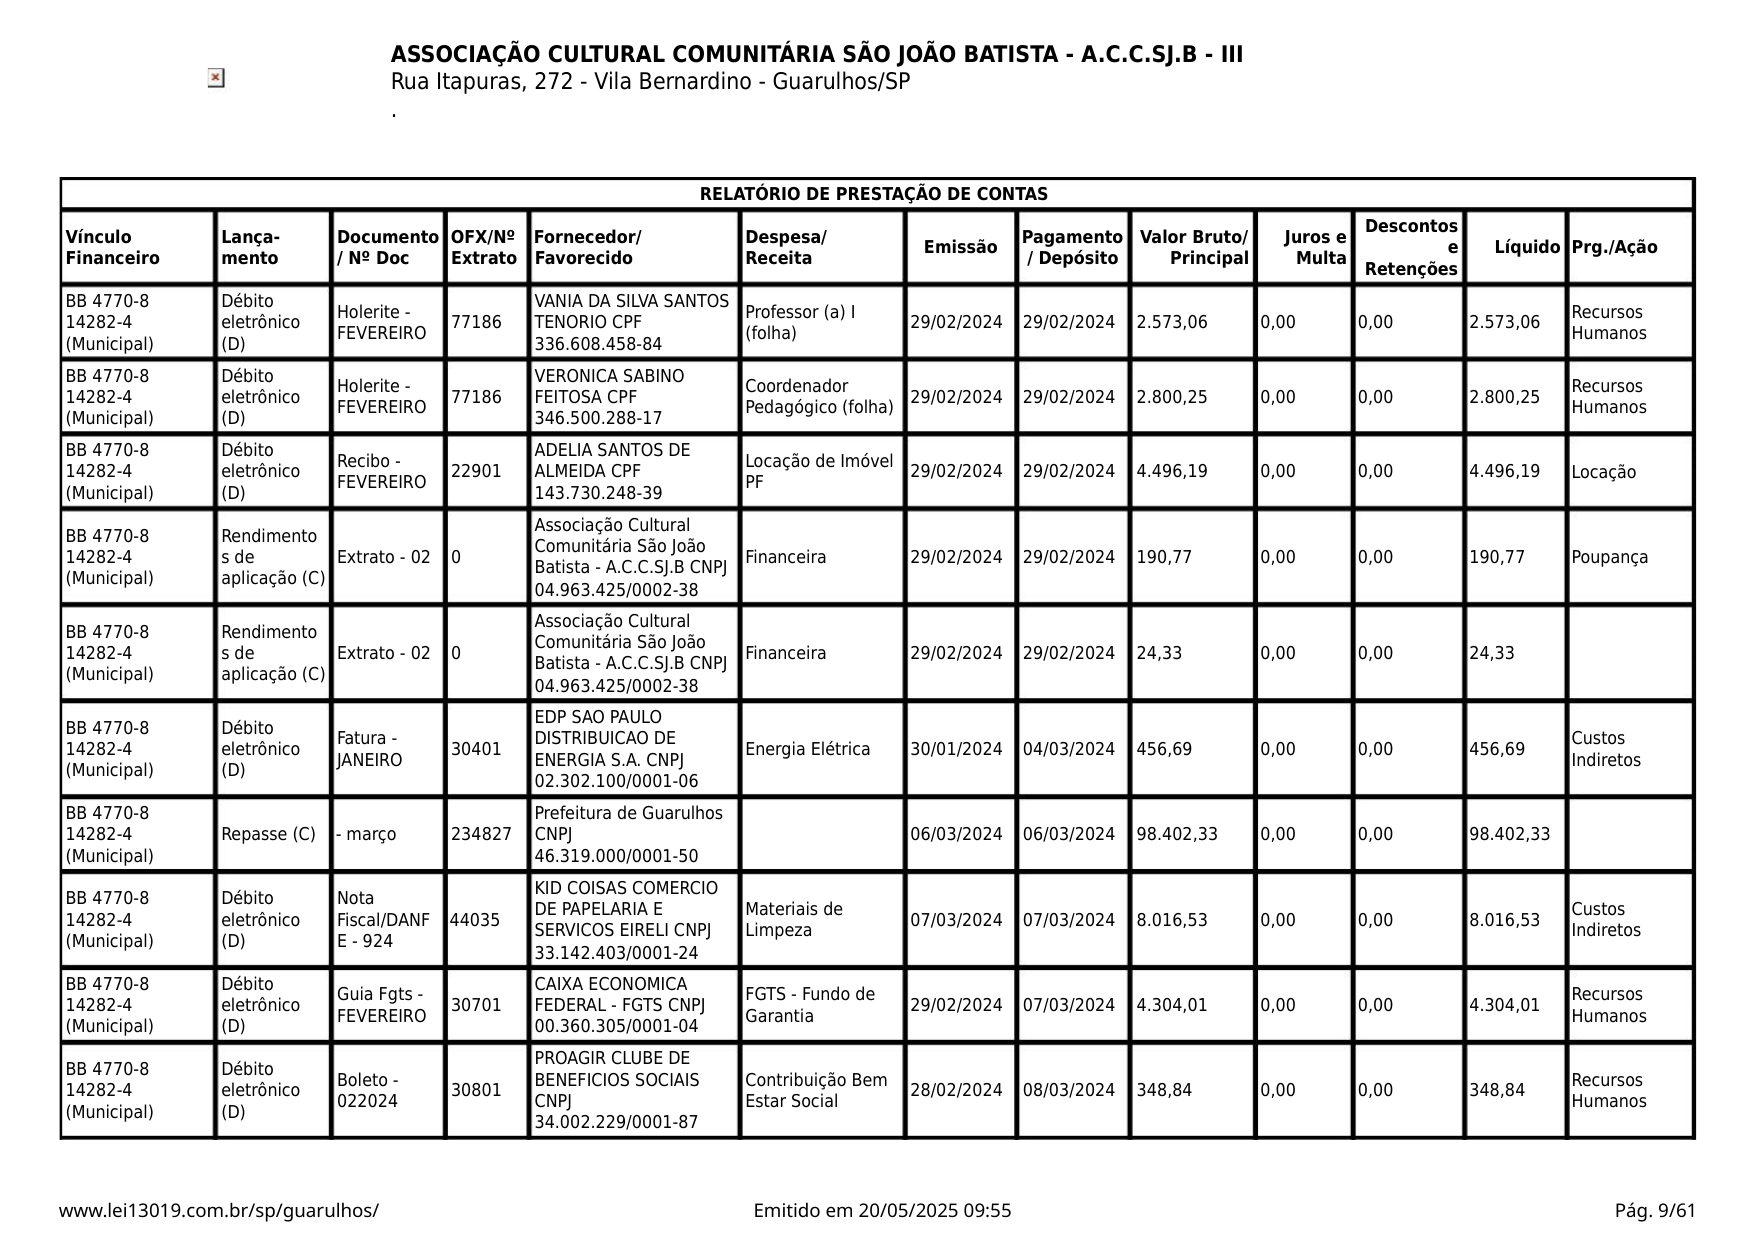

ASSOCIAÇÃO CULTURAL COMUNITÁRIA SÃO JOÃO BATISTA - A.C.C.SJ.B - III
Rua Itapuras, 272 - Vila Bernardino - Guarulhos/SP
.
RELATÓRIO DE PRESTAÇÃO DE CONTAS
Descontos
e
Retenções
Vínculo
Financeiro
Lança-
mento
Documento OFX/Nº Fornecedor/
Despesa/
Receita
Pagamento Valor Bruto/
/ Depósito Principal
Juros e
Multa
Emissão
Líquido Prg./Ação
/ Nº Doc
Extrato Favorecido
BB 4770-8
14282-4
(Municipal)
Débito
eletrônico
(D)
VANIA DA SILVA SANTOS
TENORIO CPF
336.608.458-84
Holerite -
FEVEREIRO
Professor (a) I
(folha)
Recursos
Humanos
77186
77186
22901
29/02/2024 29/02/2024 2.573,06
29/02/2024 29/02/2024 2.800,25
29/02/2024 29/02/2024 4.496,19
0,00
0,00
0,00
0,00
2.573,06
BB 4770-8
14282-4
(Municipal)
Débito
eletrônico
(D)
VERONICA SABINO
FEITOSA CPF
346.500.288-17
Holerite -
FEVEREIRO
Coordenador
Pedagógico (folha)
Recursos
Humanos
0,00
0,00
2.800,25
4.496,19
BB 4770-8
14282-4
(Municipal)
Débito
eletrônico
(D)
ADELIA SANTOS DE
ALMEIDA CPF
143.730.248-39
Recibo -
FEVEREIRO
Locação de Imóvel
PF
Locação
Associação Cultural
Comunitária São João
Batista - A.C.C.SJ.B CNPJ
04.963.425/0002-38
BB 4770-8
14282-4
(Municipal)
Rendimento
s de
aplicação (C)
Extrato - 02
Extrato - 02
Financeira
29/02/2024 29/02/2024 190,77
29/02/2024 29/02/2024 24,33
0,00
0,00
0,00
0,00
190,77
24,33
Poupança
0
Associação Cultural
Comunitária São João
Batista - A.C.C.SJ.B CNPJ
04.963.425/0002-38
BB 4770-8
14282-4
(Municipal)
Rendimento
s de
aplicação (C)
Financeira
0
EDP SAO PAULO
BB 4770-8
14282-4
(Municipal)
Débito
eletrônico
(D)
Fatura -
JANEIRO
DISTRIBUICAO DE
ENERGIA S.A. CNPJ
02.302.100/0001-06
Custos
Indiretos
30401
Energia Elétrica
30/01/2024 04/03/2024 456,69
06/03/2024 06/03/2024 98.402,33
07/03/2024 07/03/2024 8.016,53
29/02/2024 07/03/2024 4.304,01
28/02/2024 08/03/2024 348,84
0,00
0,00
0,00
0,00
0,00
0,00
0,00
0,00
0,00
0,00
456,69
BB 4770-8
14282-4
(Municipal)
Prefeitura de Guarulhos
234827 CNPJ
46.319.000/0001-50
Repasse (C) - março
98.402,33
8.016,53
4.304,01
348,84
KID COISAS COMERCIO
DE PAPELARIA E
SERVICOS EIRELI CNPJ
33.142.403/0001-24
BB 4770-8
14282-4
(Municipal)
Débito
eletrônico
(D)
Nota
Materiais de
Limpeza
Custos
Indiretos
Fiscal/DANF 44035
E - 924
BB 4770-8
14282-4
(Municipal)
Débito
eletrônico
(D)
CAIXA ECONOMICA
FEDERAL - FGTS CNPJ
00.360.305/0001-04
Guia Fgts -
FEVEREIRO
FGTS - Fundo de
Garantia
Recursos
Humanos
30701
30801
PROAGIR CLUBE DE
BENEFICIOS SOCIAIS
CNPJ
BB 4770-8
14282-4
(Municipal)
Débito
eletrônico
(D)
Boleto -
022024
Contribuição Bem
Estar Social
Recursos
Humanos
34.002.229/0001-87
www.lei13019.com.br/sp/guarulhos/
Emitido em 20/05/2025 09:55
Pág. 9/61